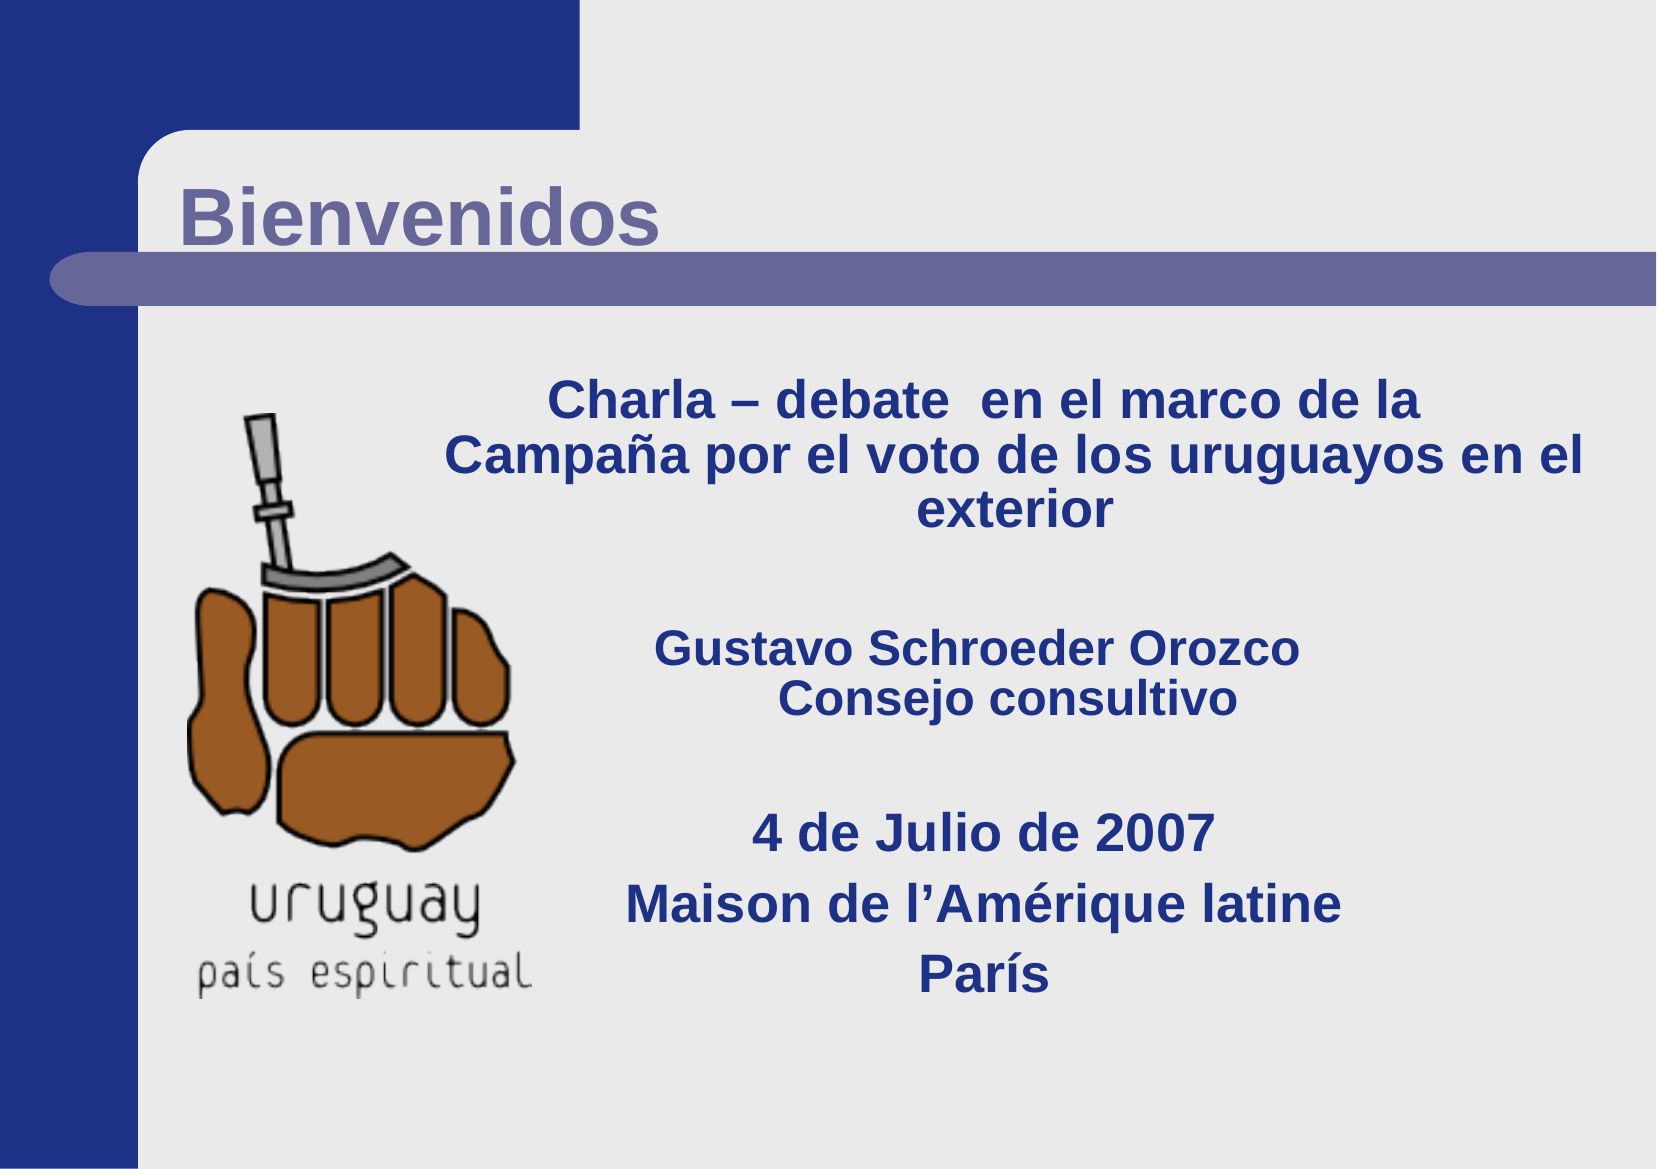

# Bienvenidos
Charla – debate en el marco de la
Campaña por el voto de los uruguayos en el exterior
Gustavo Schroeder Orozco
Consejo consultivo
4 de Julio de 2007
Maison de l’Amérique latine
París